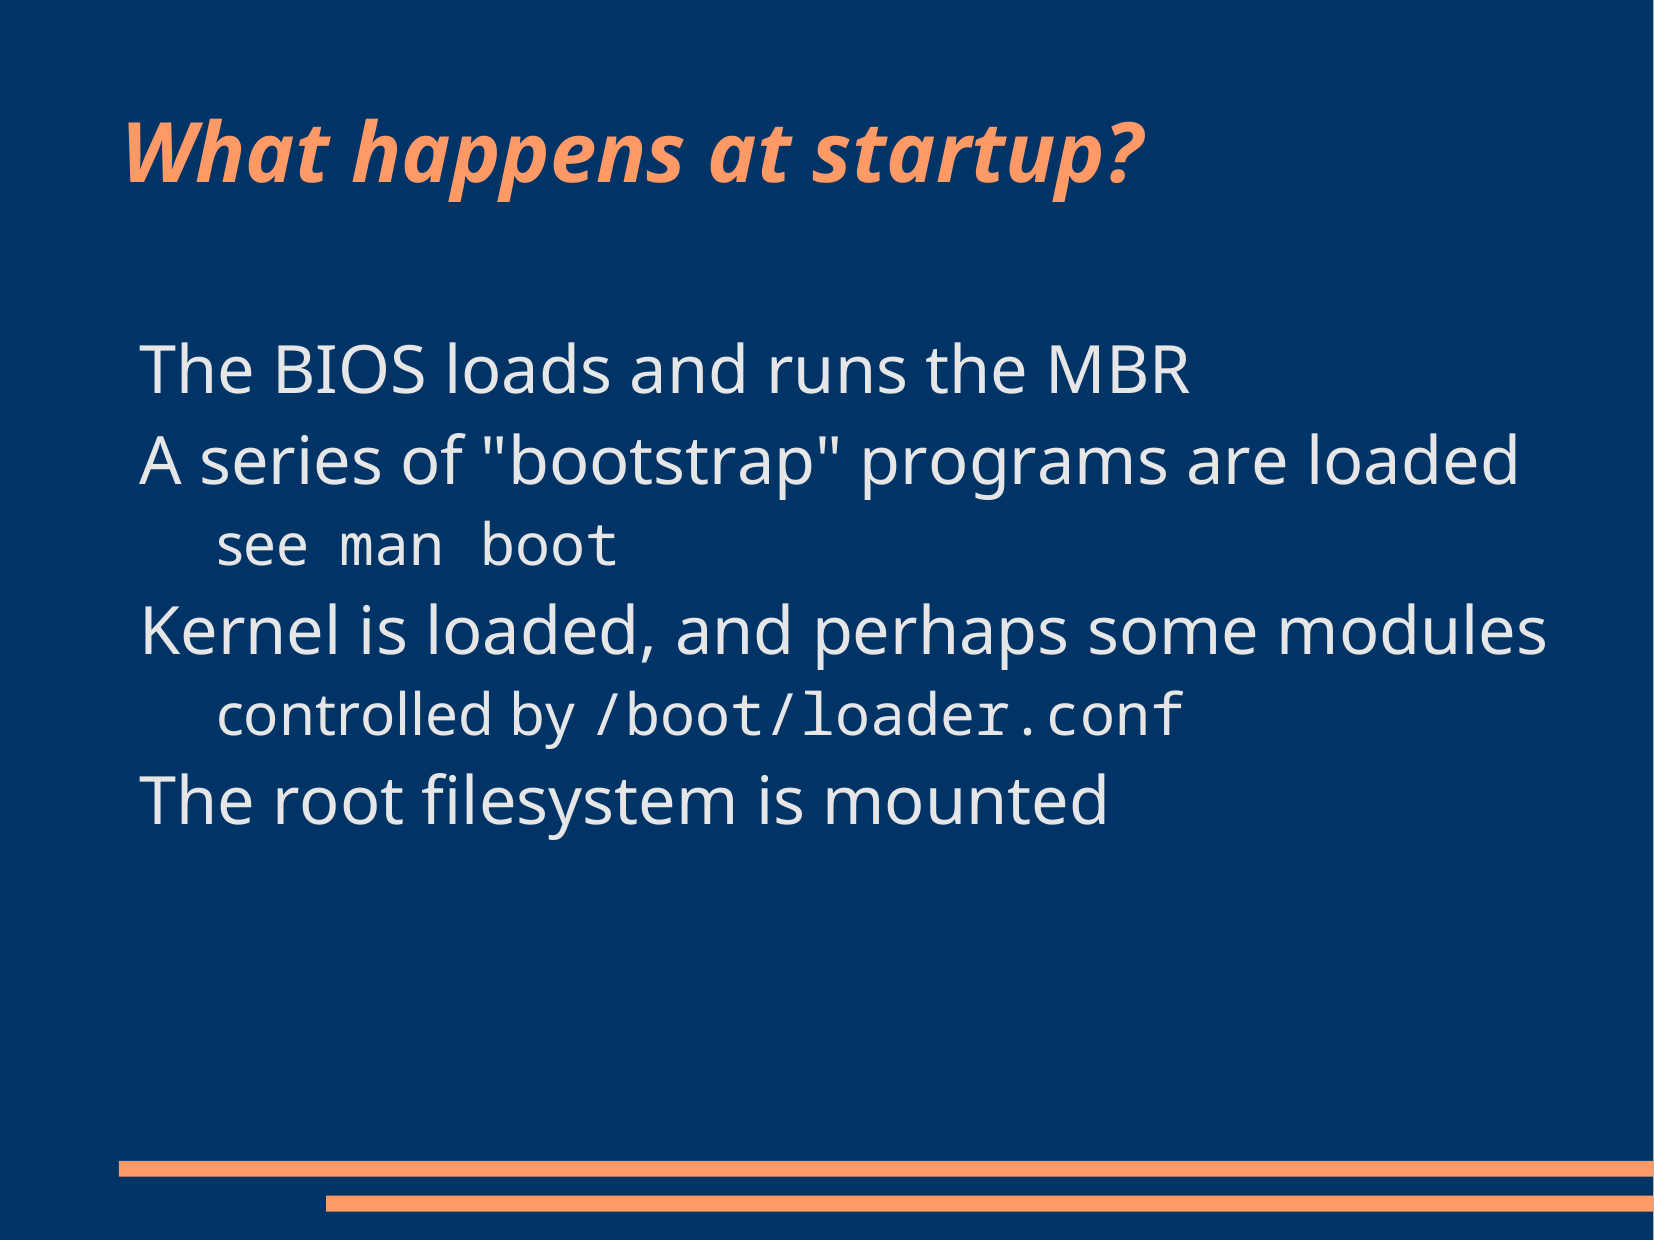

# What happens at startup?
The BIOS loads and runs the MBR
A series of "bootstrap" programs are loaded
see man boot
Kernel is loaded, and perhaps some modules
controlled by /boot/loader.conf
The root filesystem is mounted